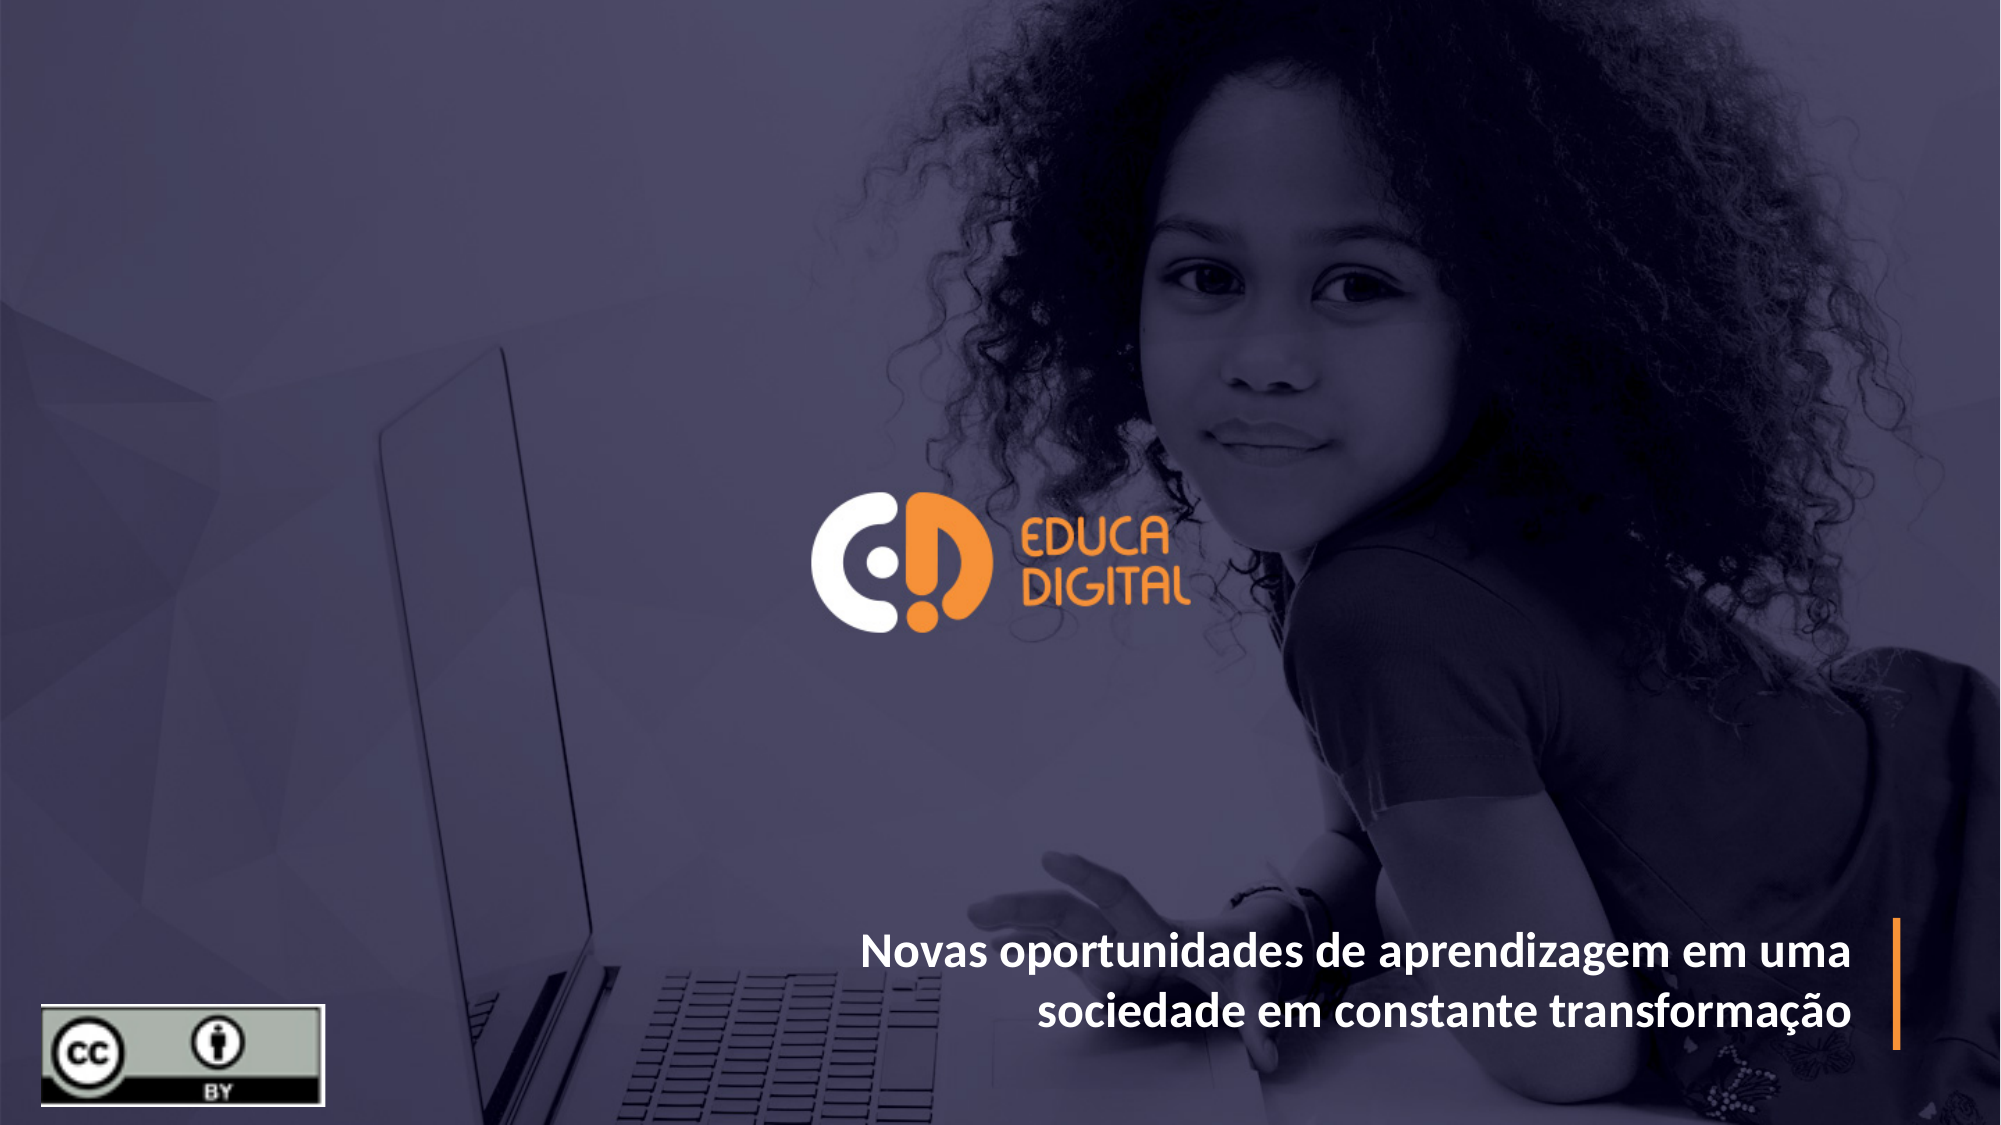

Novas oportunidades de aprendizagem em uma sociedade em constante transformação